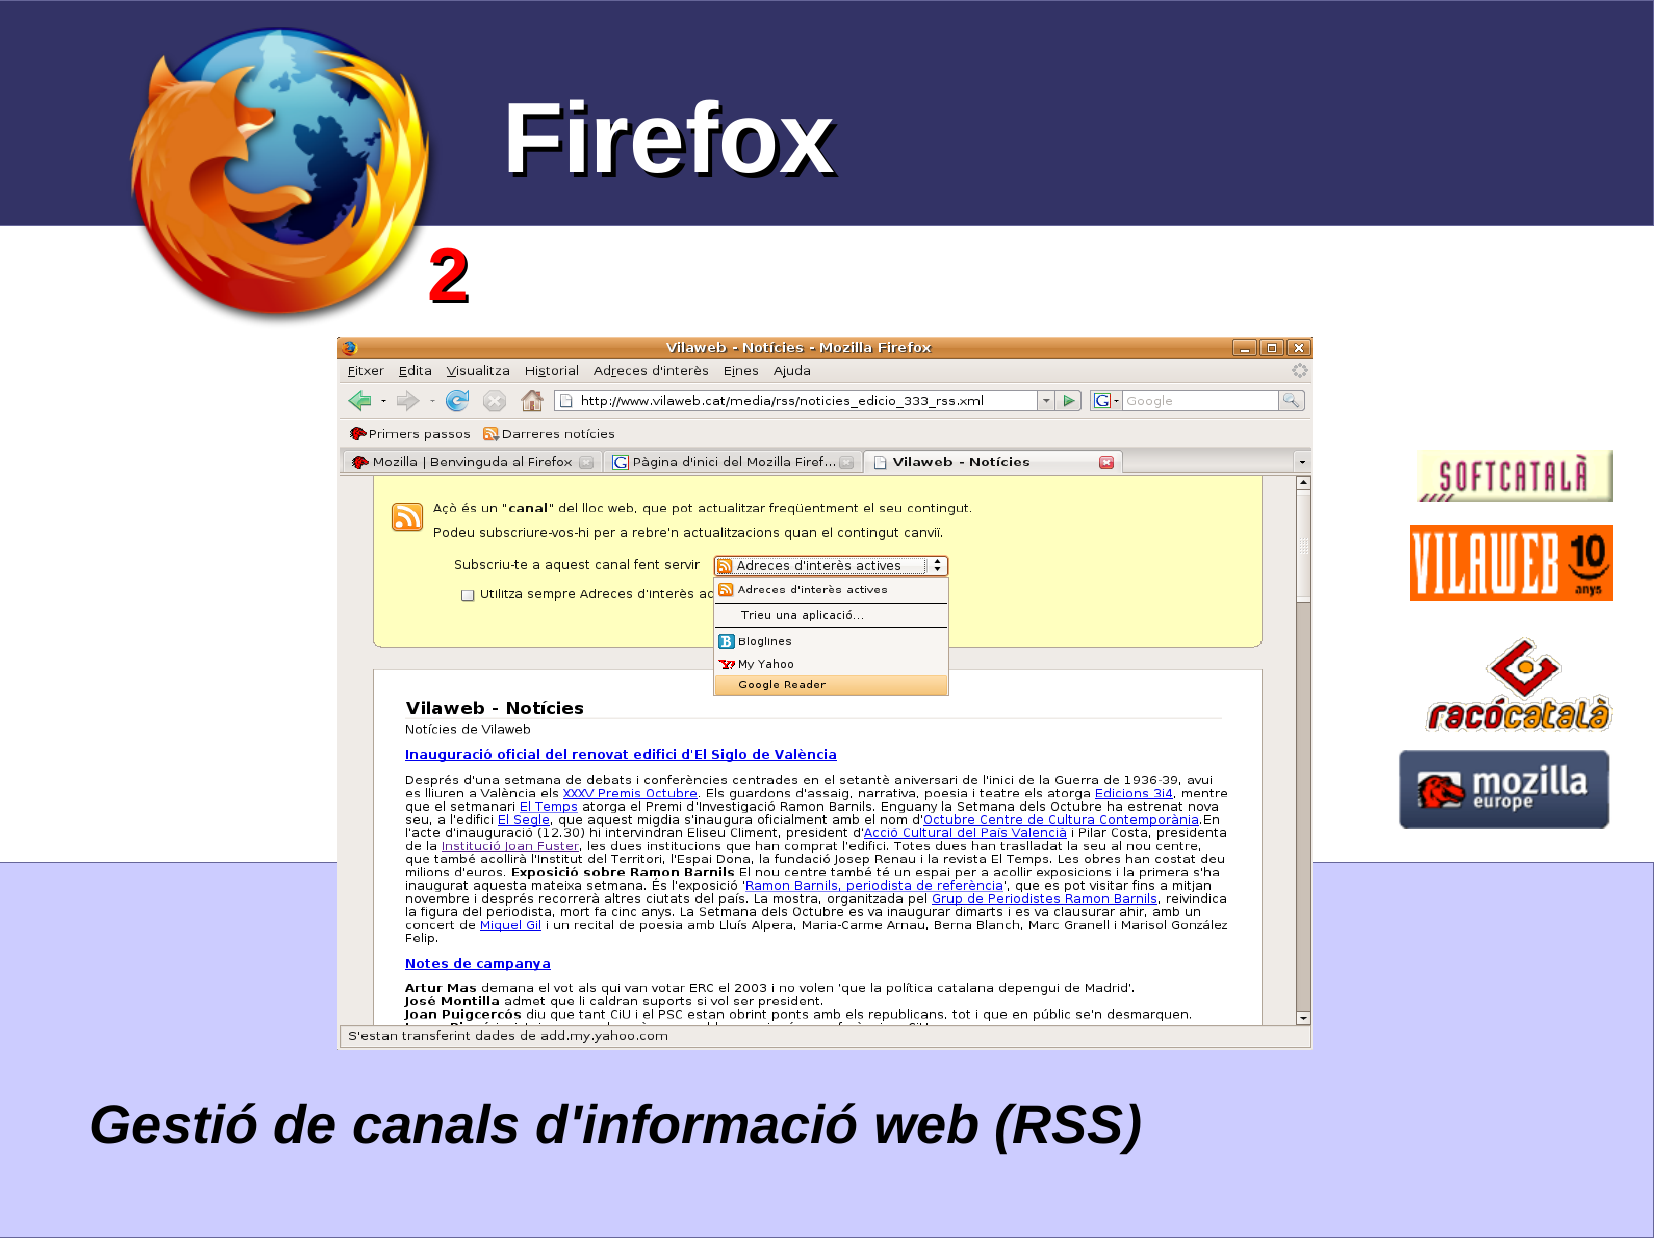

Firefox
2
Gestió de canals d'informació web (RSS)